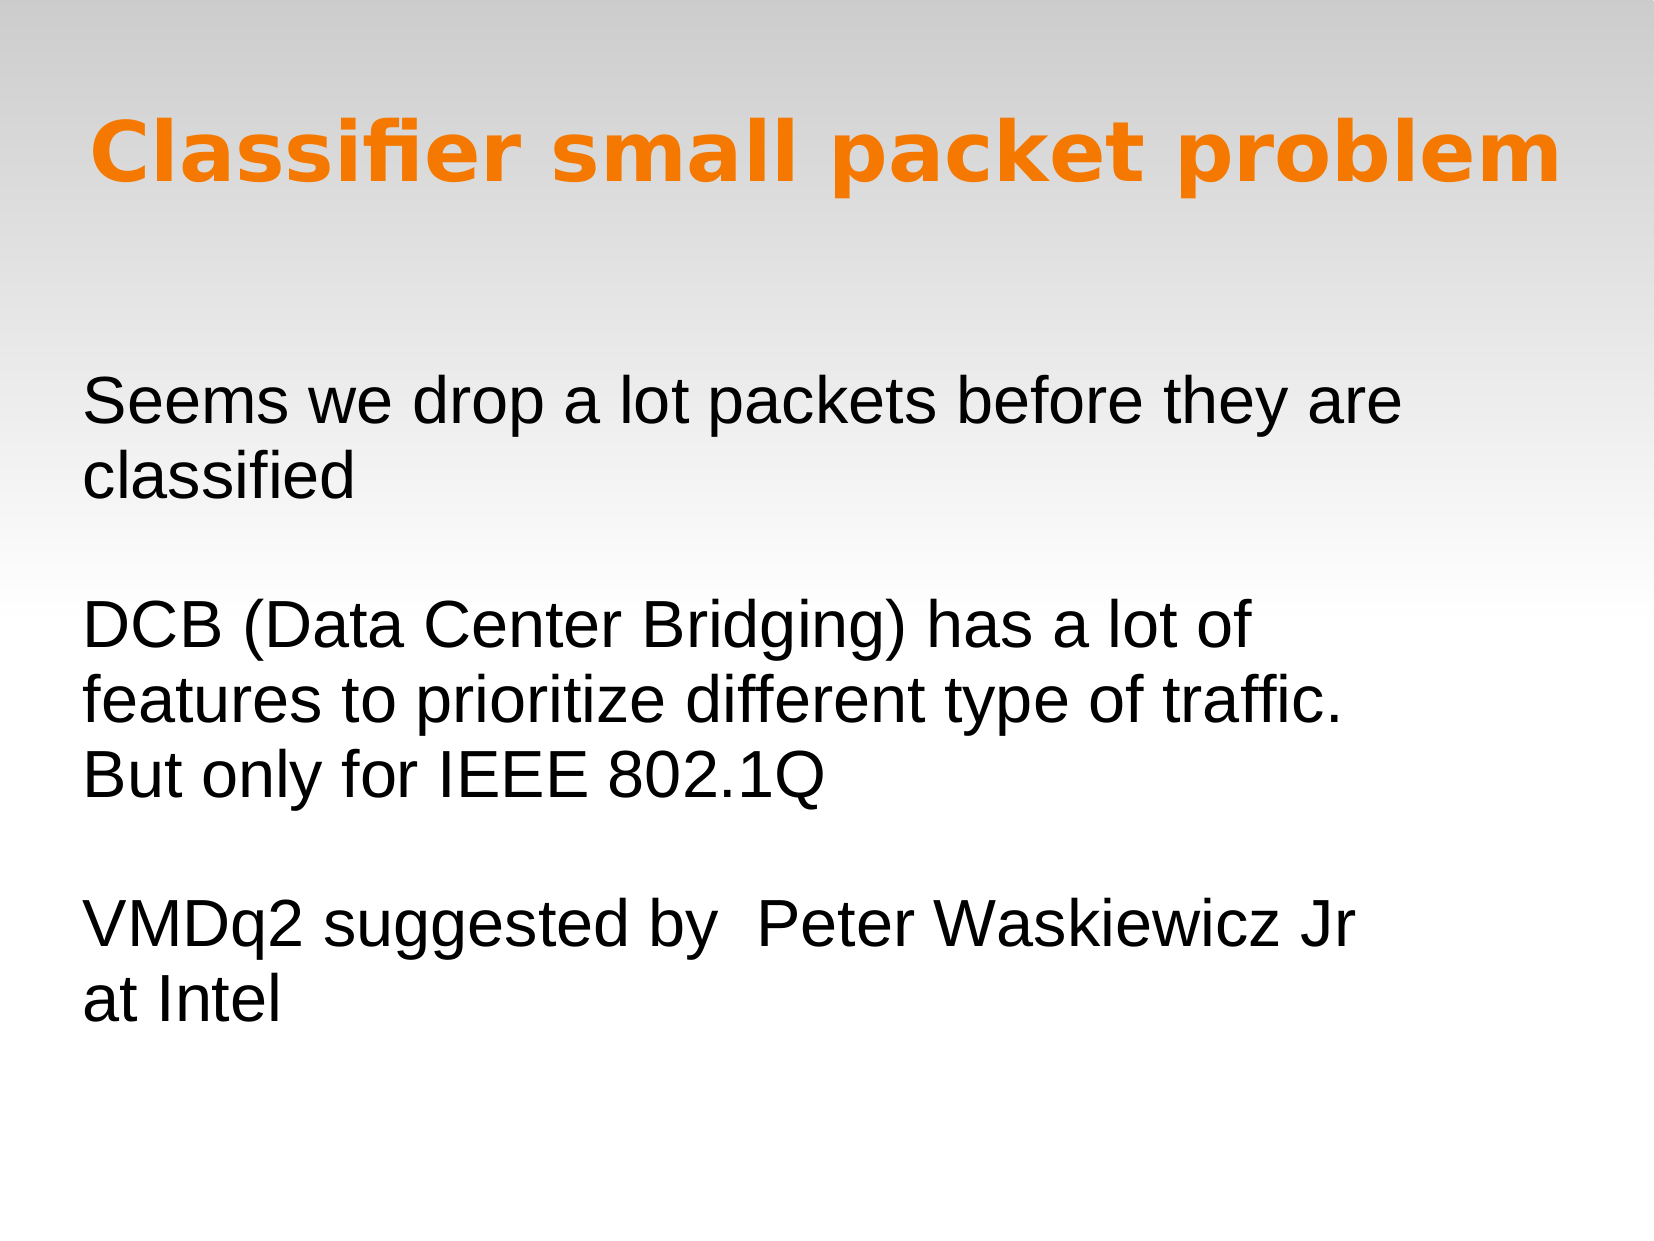

# Classifier small packet problem
Seems we drop a lot packets before they are classified
DCB (Data Center Bridging) has a lot of
features to prioritize different type of traffic.
But only for IEEE 802.1Q
VMDq2 suggested by Peter Waskiewicz Jr
at Intel